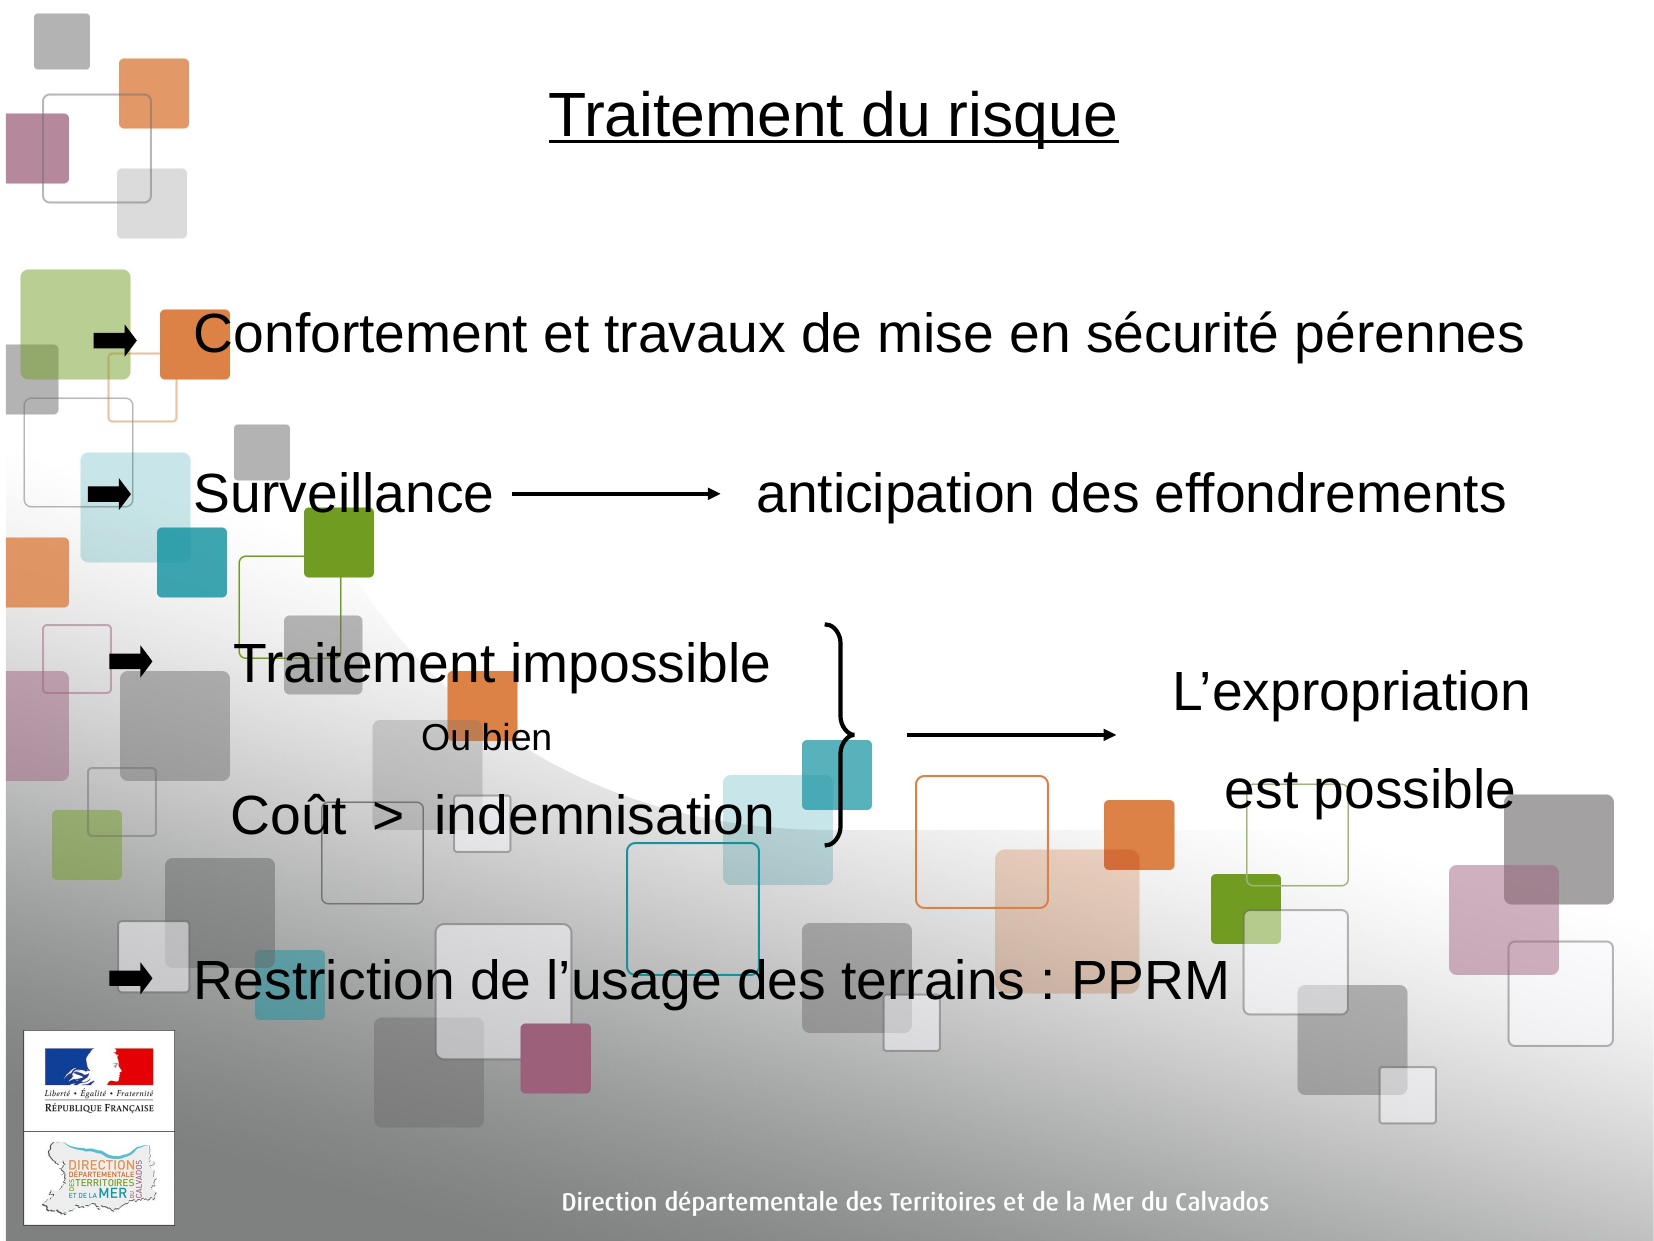

#
Traitement du risque
Confortement et travaux de mise en sécurité pérennes
Surveillance	anticipation des effondrements
Traitement impossible
L’expropriation
est possible
Ou bien
Coût	>	indemnisation
Restriction de l’usage des terrains : PPRM